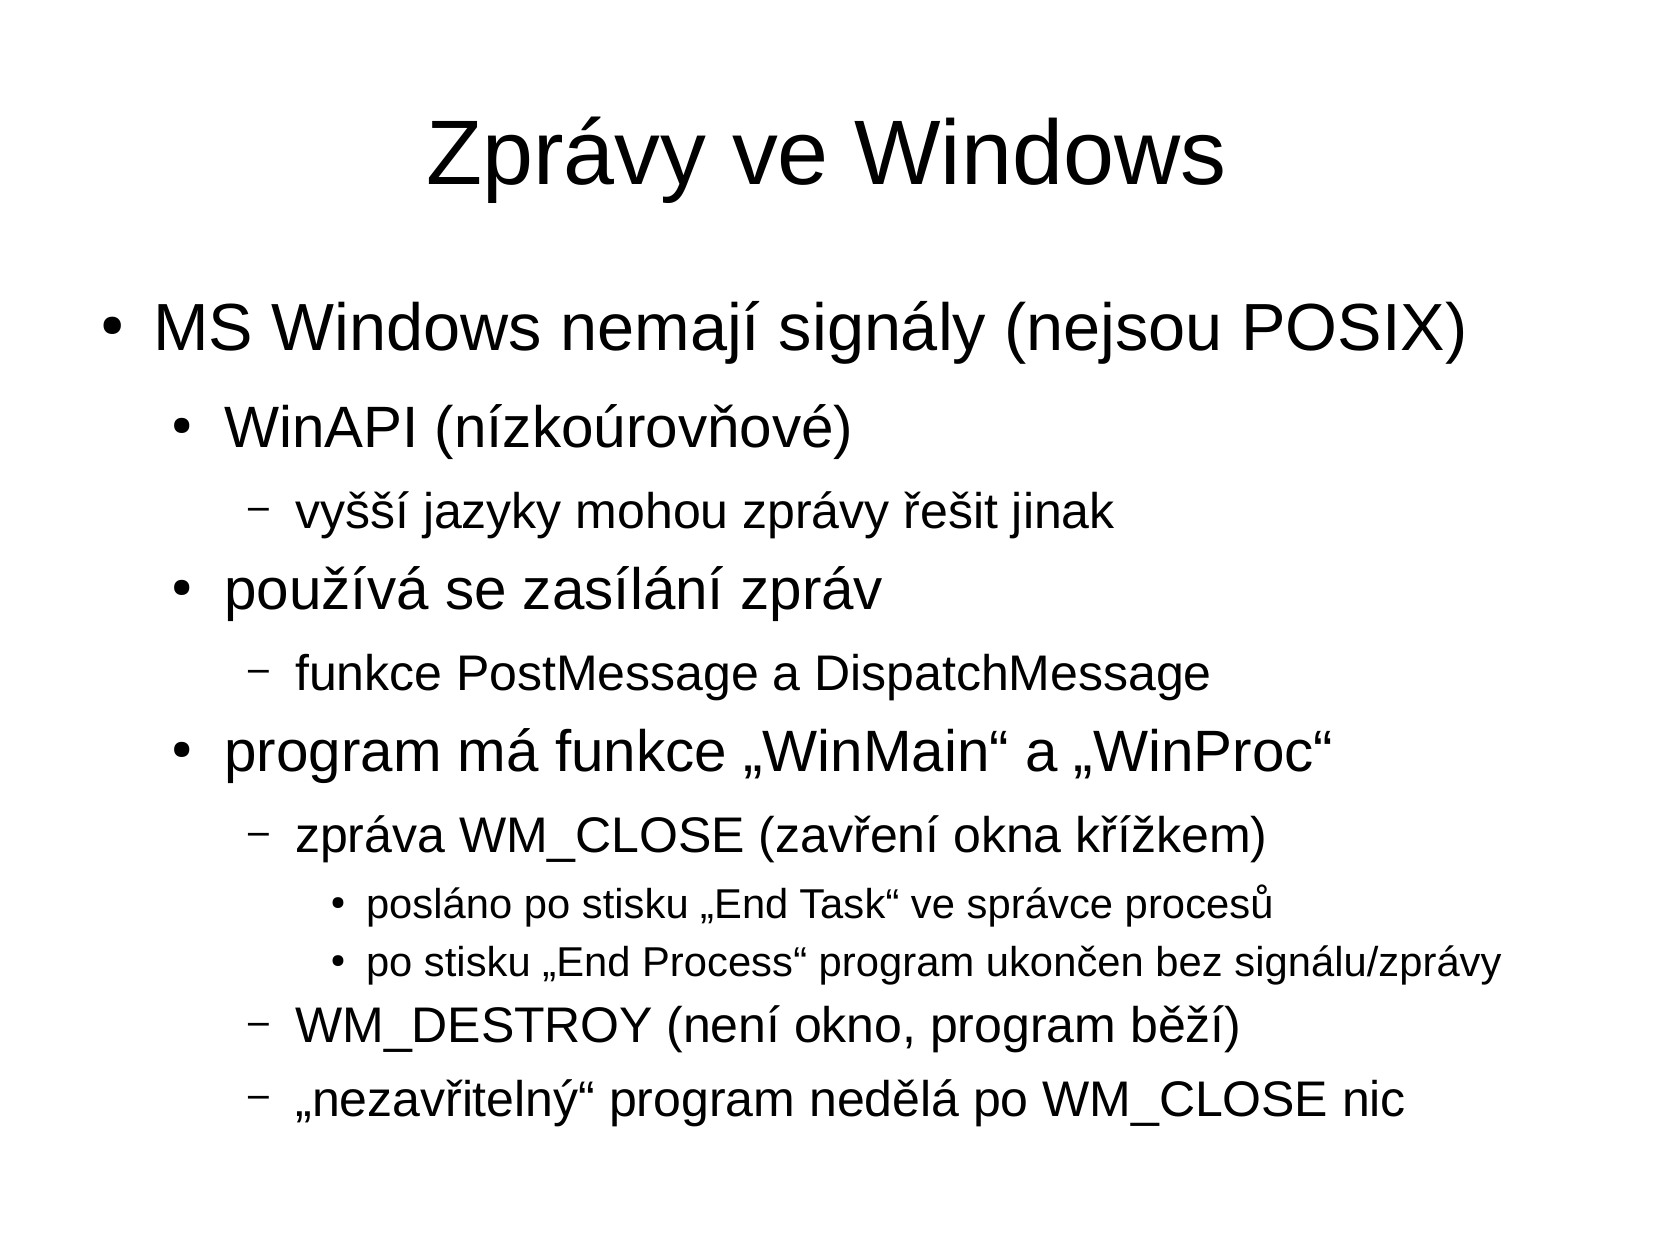

# Zprávy ve Windows
MS Windows nemají signály (nejsou POSIX)
WinAPI (nízkoúrovňové)
vyšší jazyky mohou zprávy řešit jinak
používá se zasílání zpráv
funkce PostMessage a DispatchMessage
program má funkce „WinMain“ a „WinProc“
zpráva WM_CLOSE (zavření okna křížkem)
posláno po stisku „End Task“ ve správce procesů
po stisku „End Process“ program ukončen bez signálu/zprávy
WM_DESTROY (není okno, program běží)
„nezavřitelný“ program nedělá po WM_CLOSE nic